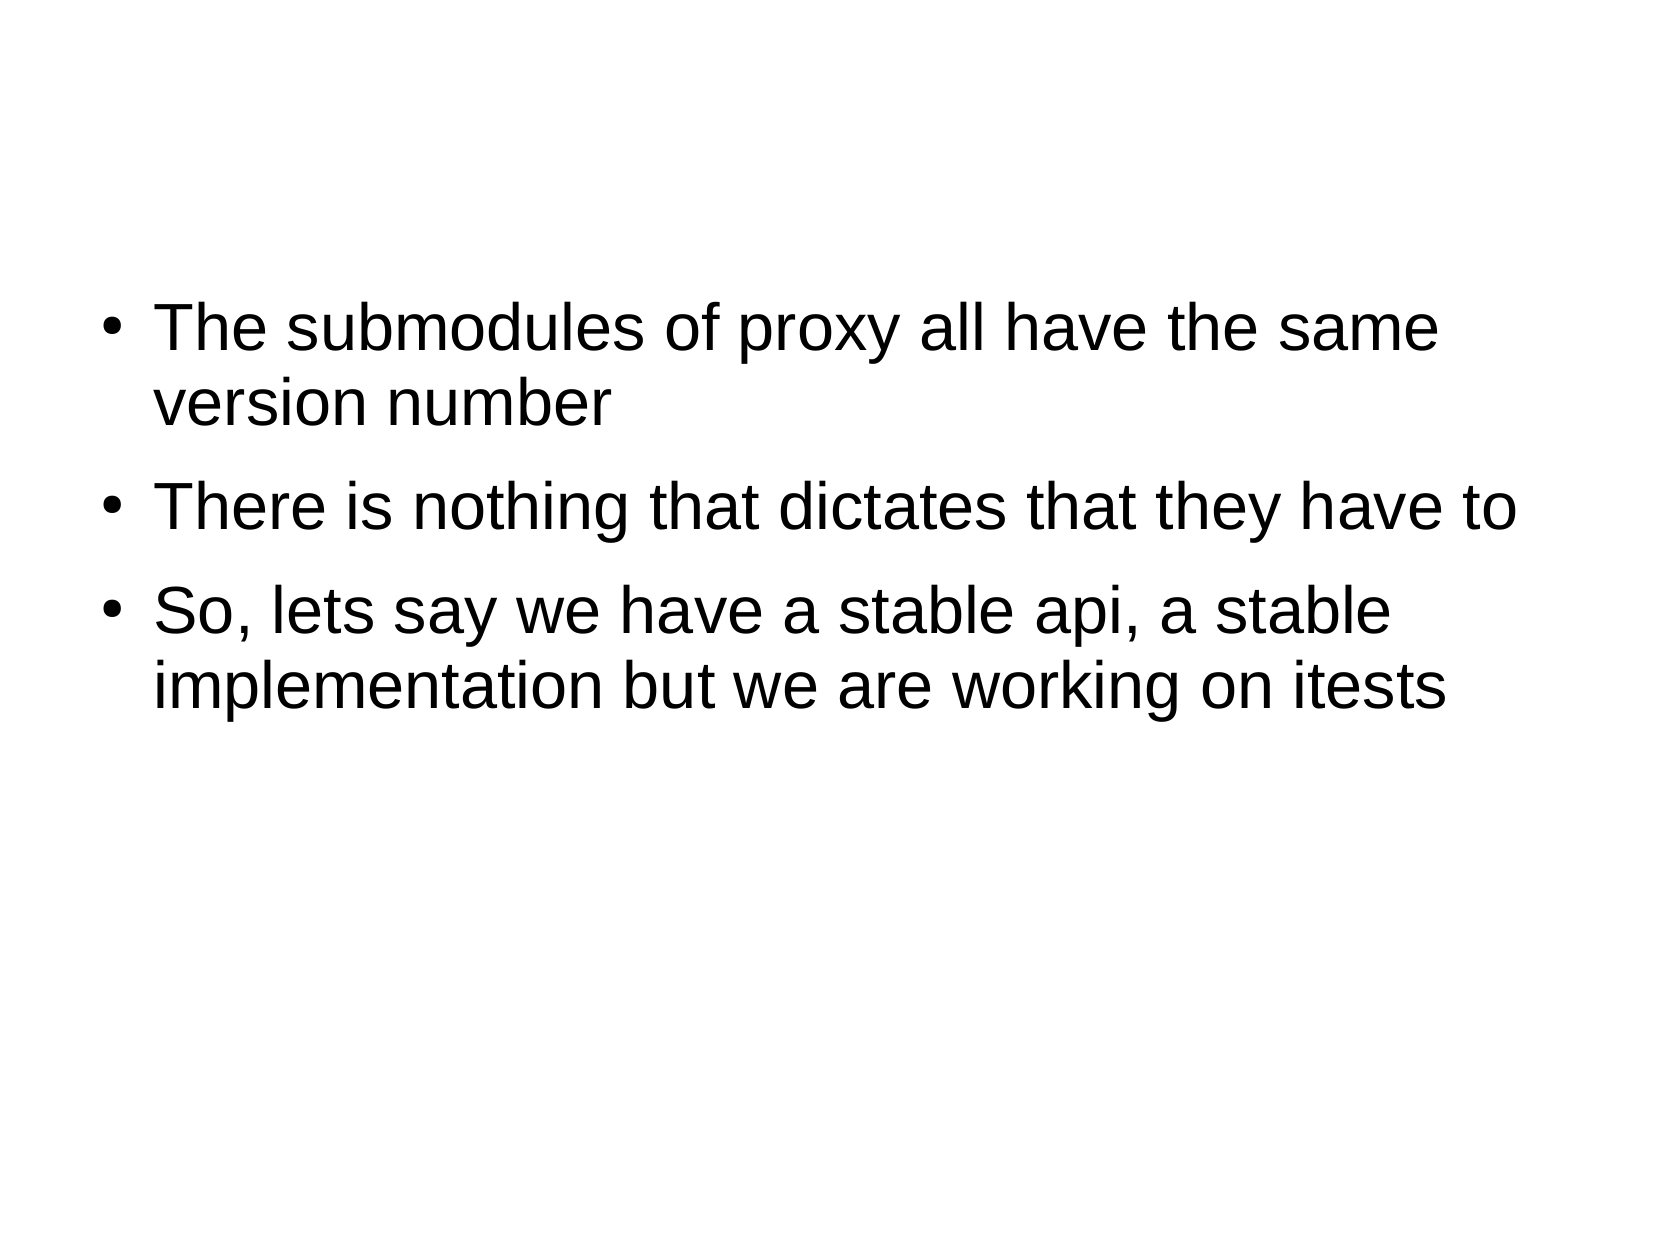

#
The submodules of proxy all have the same version number
There is nothing that dictates that they have to
So, lets say we have a stable api, a stable implementation but we are working on itests